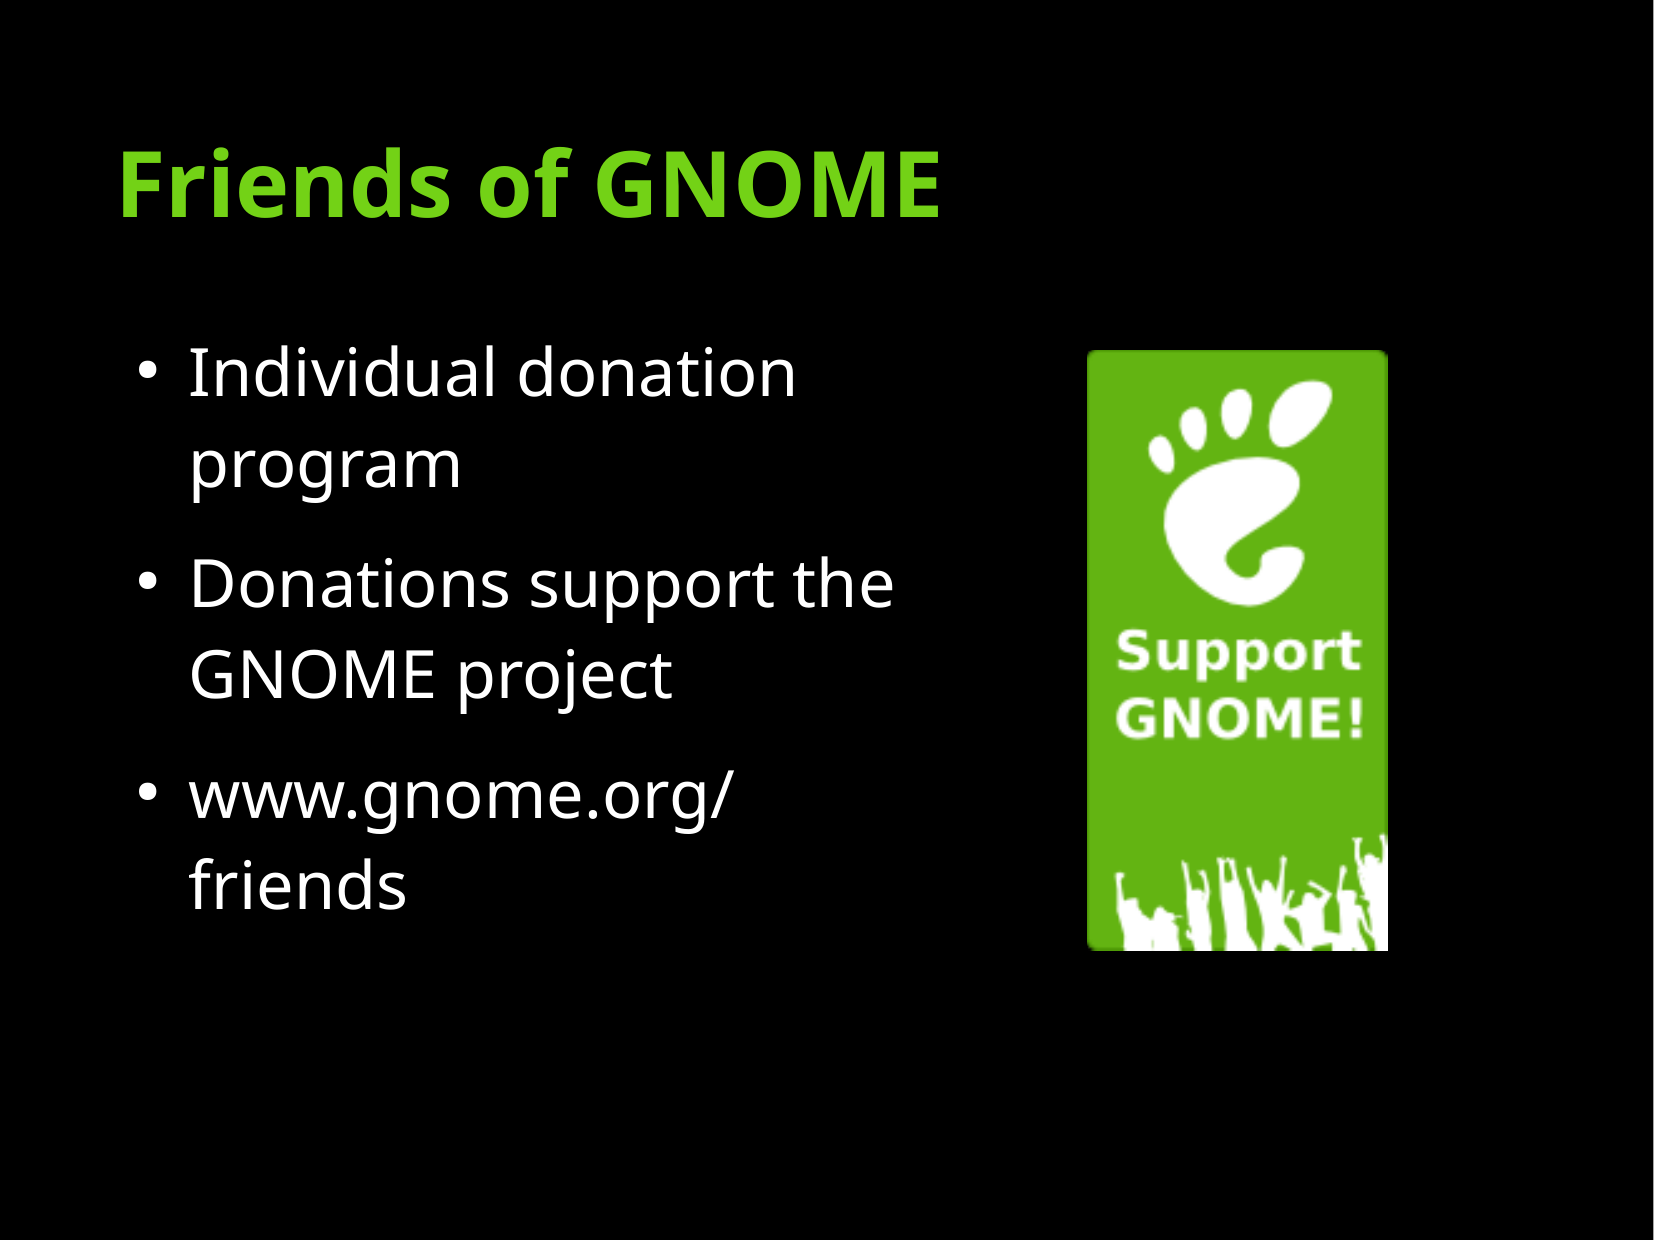

# Friends of GNOME
Individual donation program
Donations support the GNOME project
www.gnome.org/friends